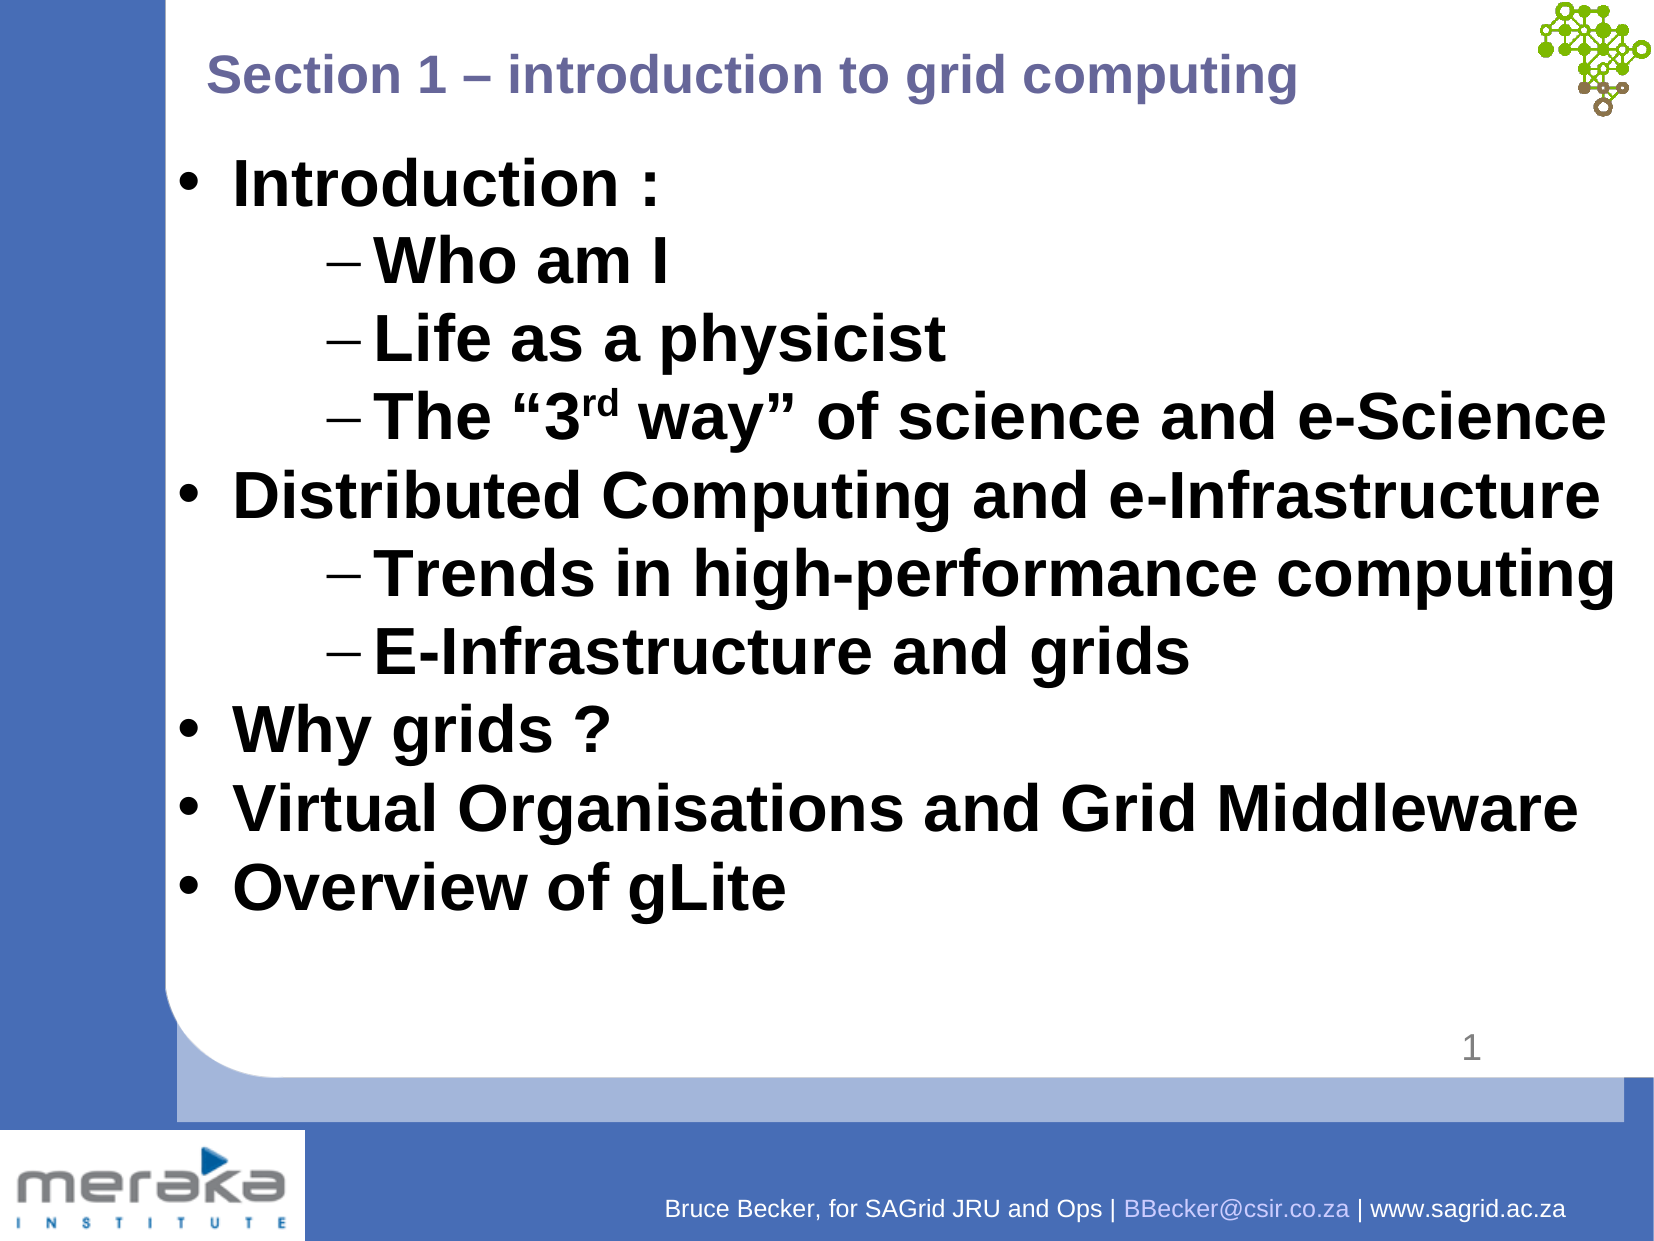

# Section 1 – introduction to grid computing
Introduction :
Who am I
Life as a physicist
The “3rd way” of science and e-Science
Distributed Computing and e-Infrastructure
Trends in high-performance computing
E-Infrastructure and grids
Why grids ?
Virtual Organisations and Grid Middleware
Overview of gLite
1